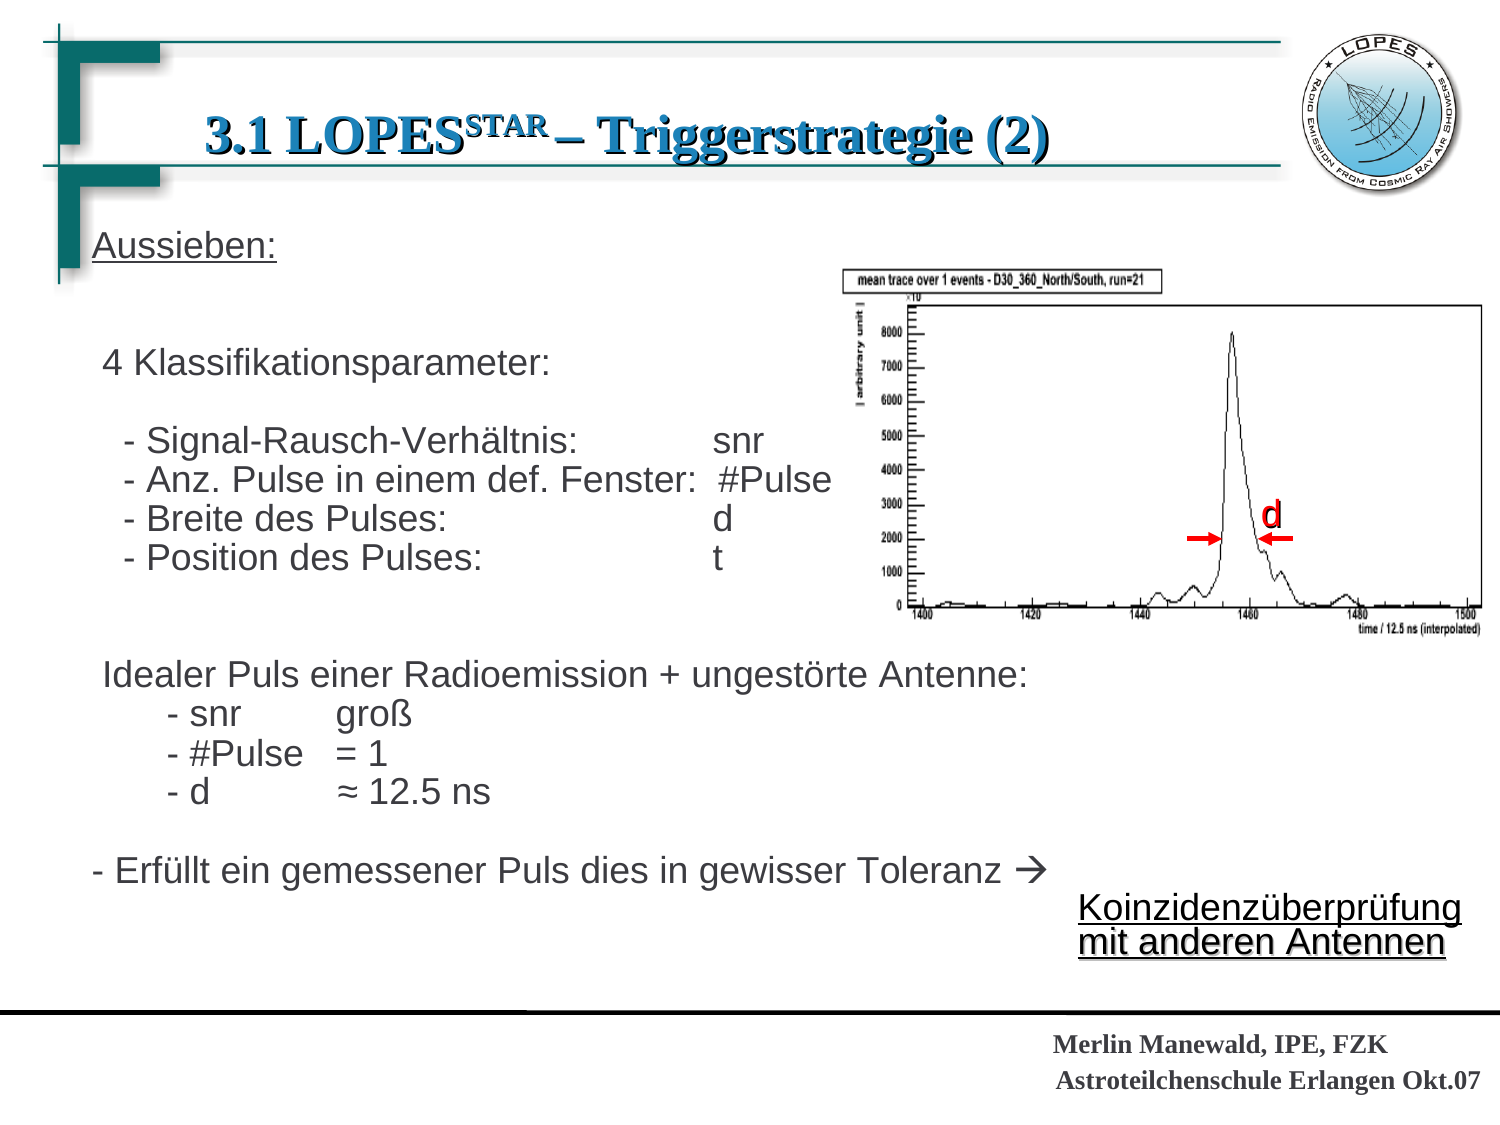

3.1 LOPESSTAR – Triggerstrategie (2)
Aussieben:
 4 Klassifikationsparameter:
 - Signal-Rausch-Verhältnis: 		 snr
 - Anz. Pulse in einem def. Fenster: #Pulse
 - Breite des Pulses:				 d
 - Position des Pulses:			 t
 Idealer Puls einer Radioemission + ungestörte Antenne:
	- snr groß
	- #Pulse = 1
	- d		 ≈ 12.5 ns
- Erfüllt ein gemessener Puls dies in gewisser Toleranz 
d
Koinzidenzüberprüfung mit anderen Antennen